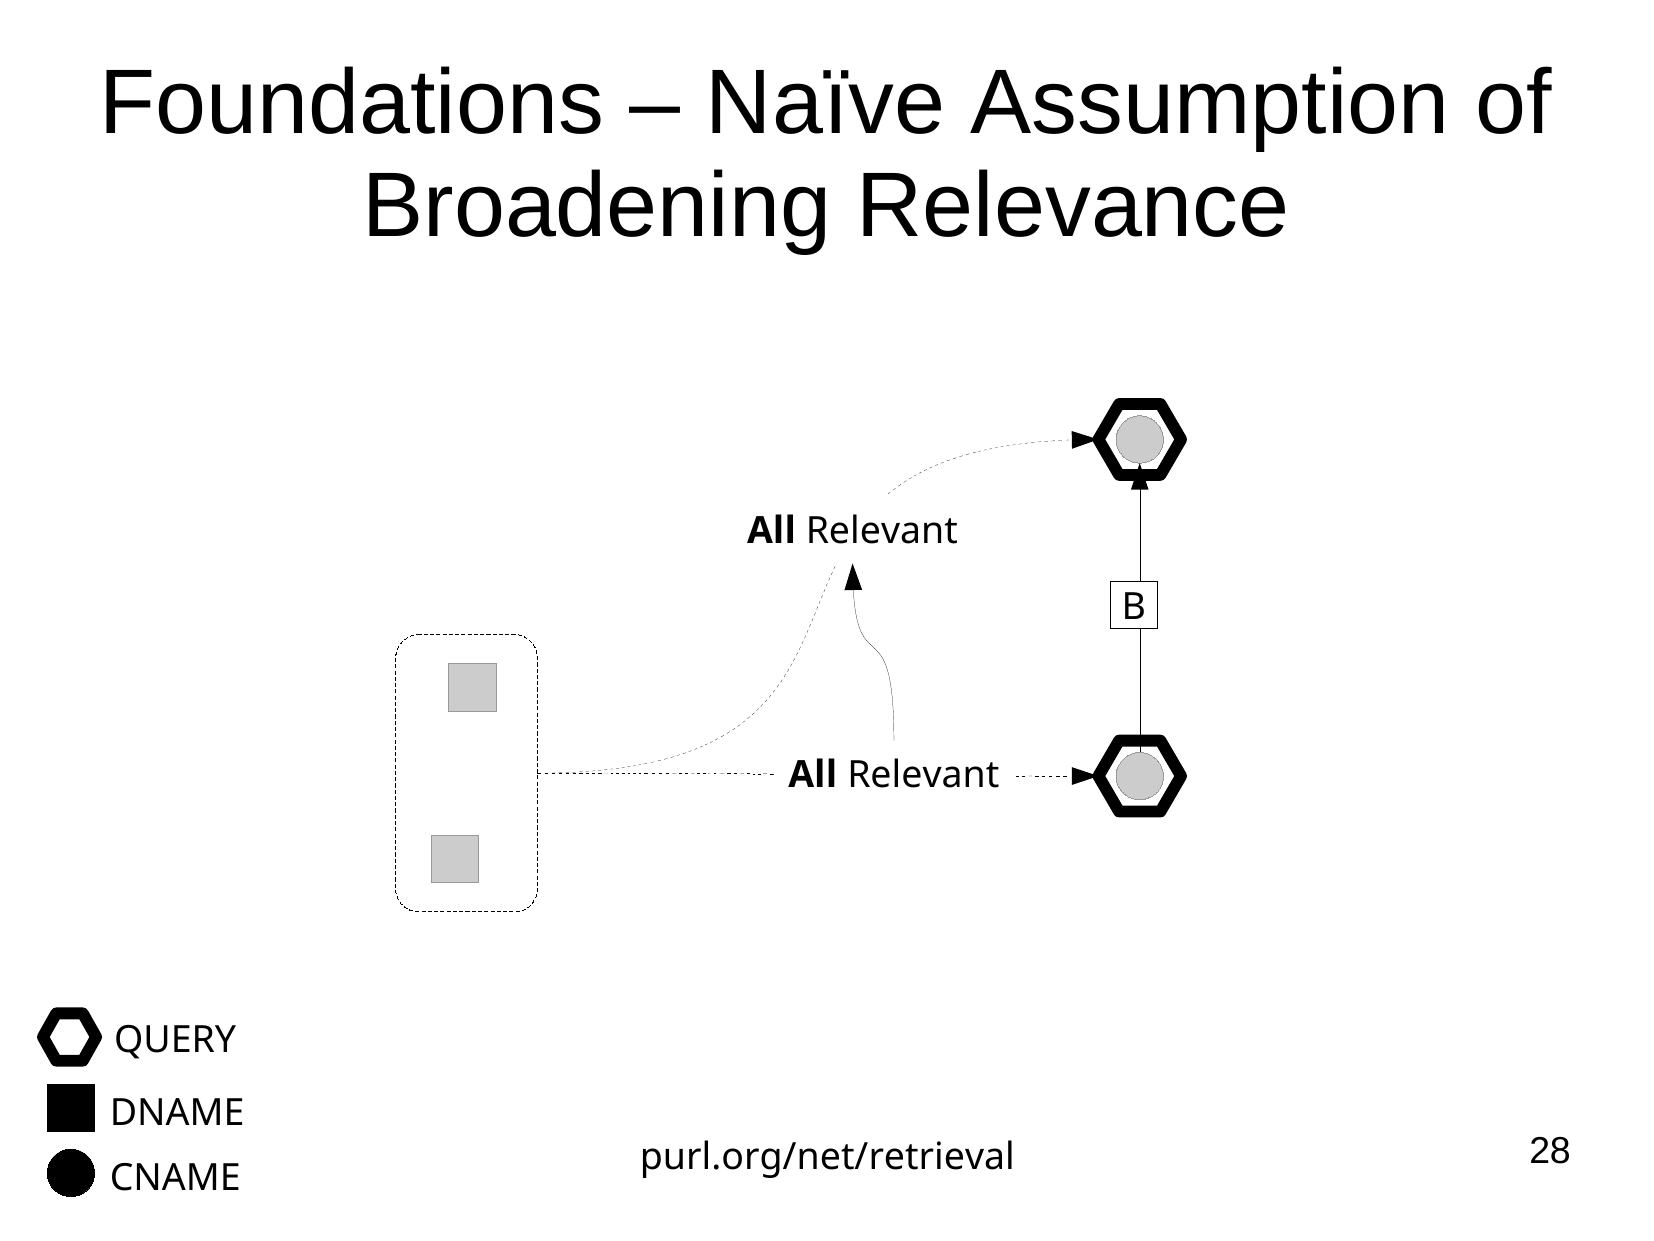

# Foundations – Naïve Assumption of Broadening Relevance
All Relevant
B
All Relevant
QUERY
DNAME
purl.org/net/retrieval
28
CNAME